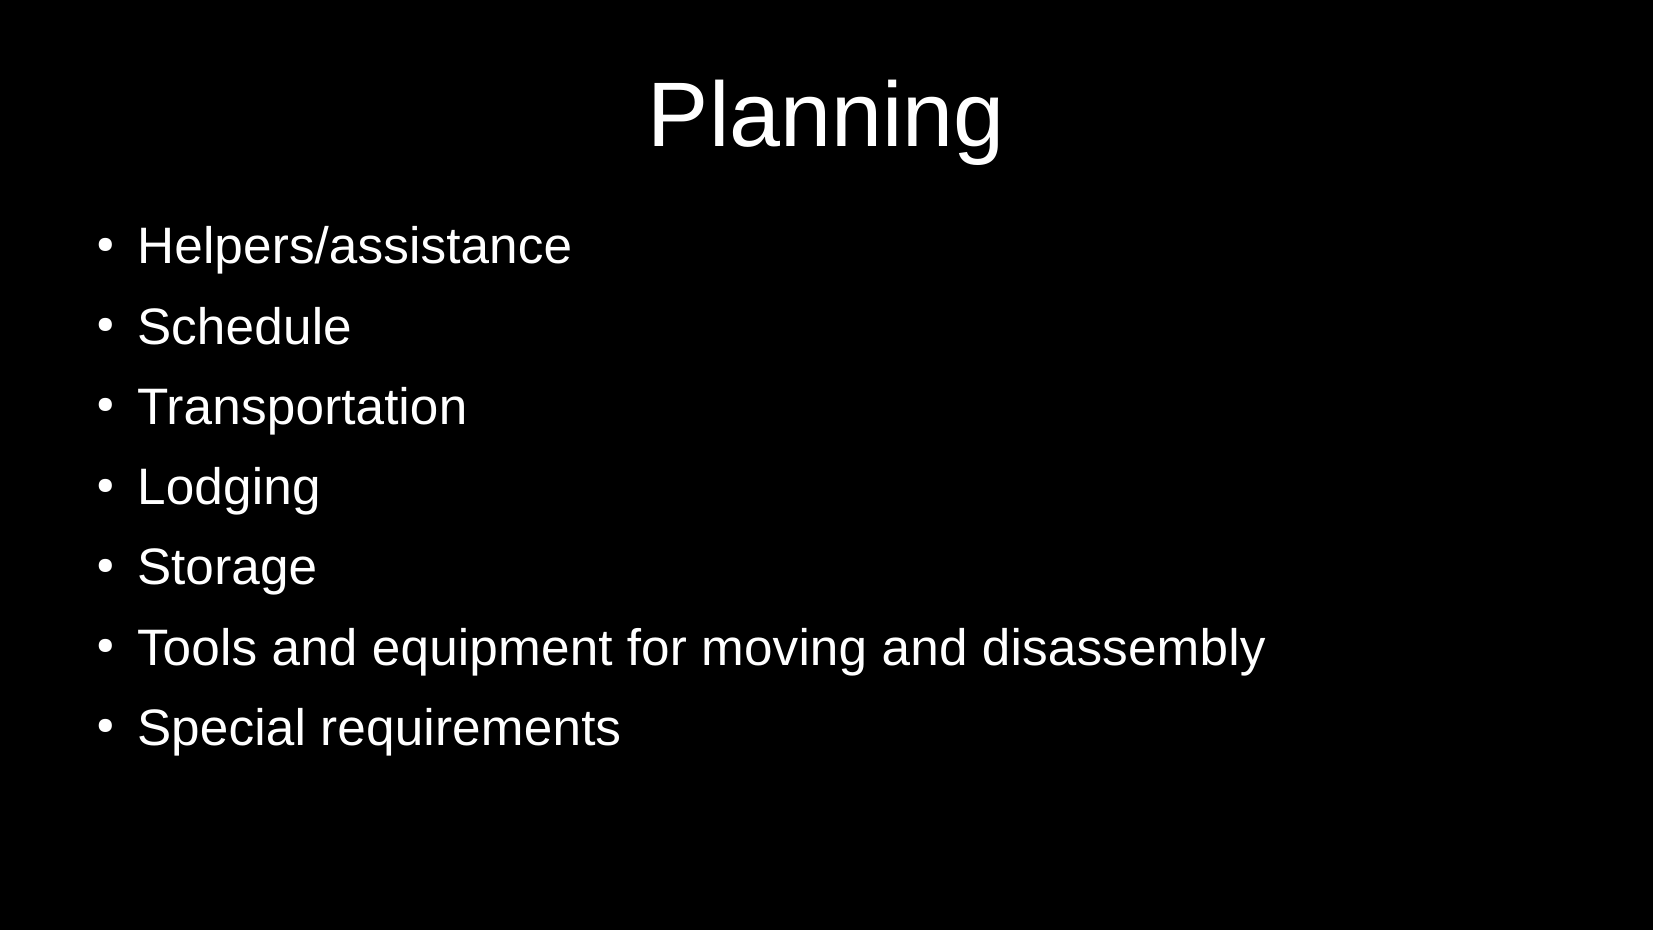

# Planning
Helpers/assistance
Schedule
Transportation
Lodging
Storage
Tools and equipment for moving and disassembly
Special requirements